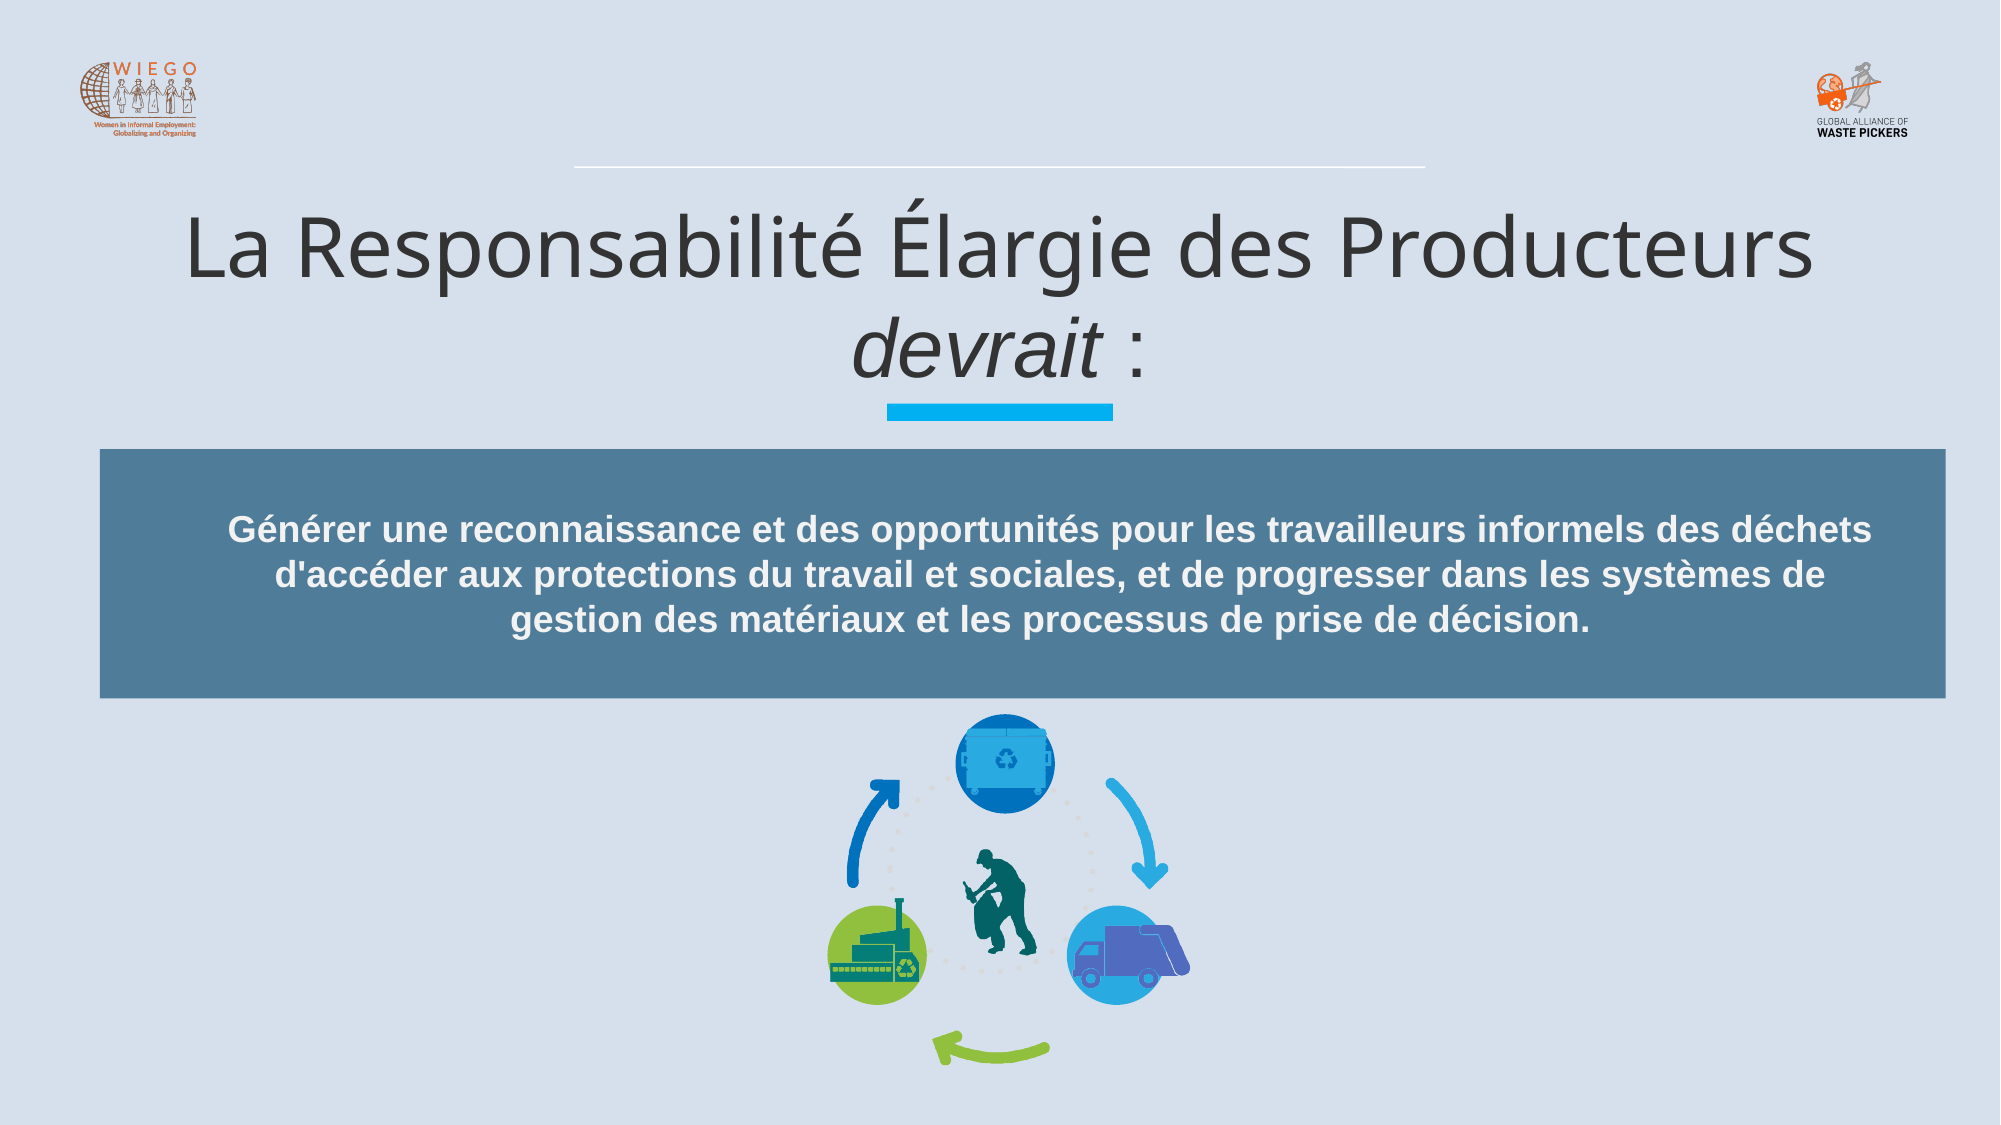

La Responsabilité Élargie des Producteurs devrait :
Générer une reconnaissance et des opportunités pour les travailleurs informels des déchets d'accéder aux protections du travail et sociales, et de progresser dans les systèmes de gestion des matériaux et les processus de prise de décision.